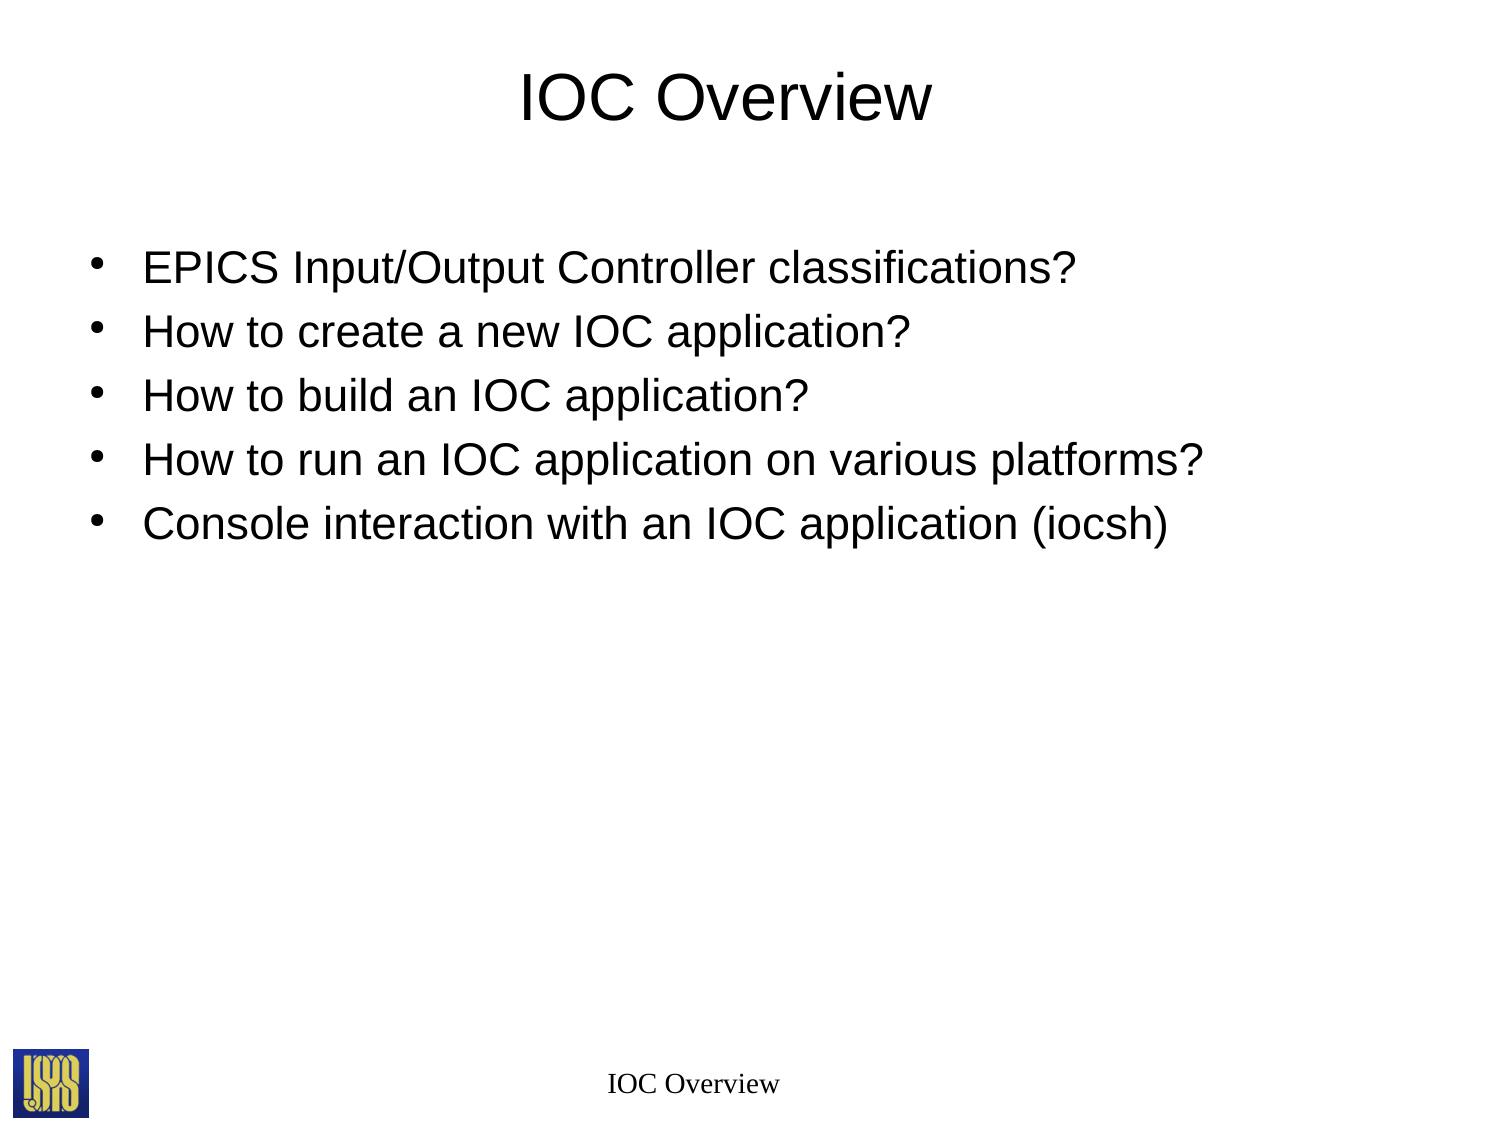

# IOC Overview
EPICS Input/Output Controller classifications?
How to create a new IOC application?
How to build an IOC application?
How to run an IOC application on various platforms?
Console interaction with an IOC application (iocsh)